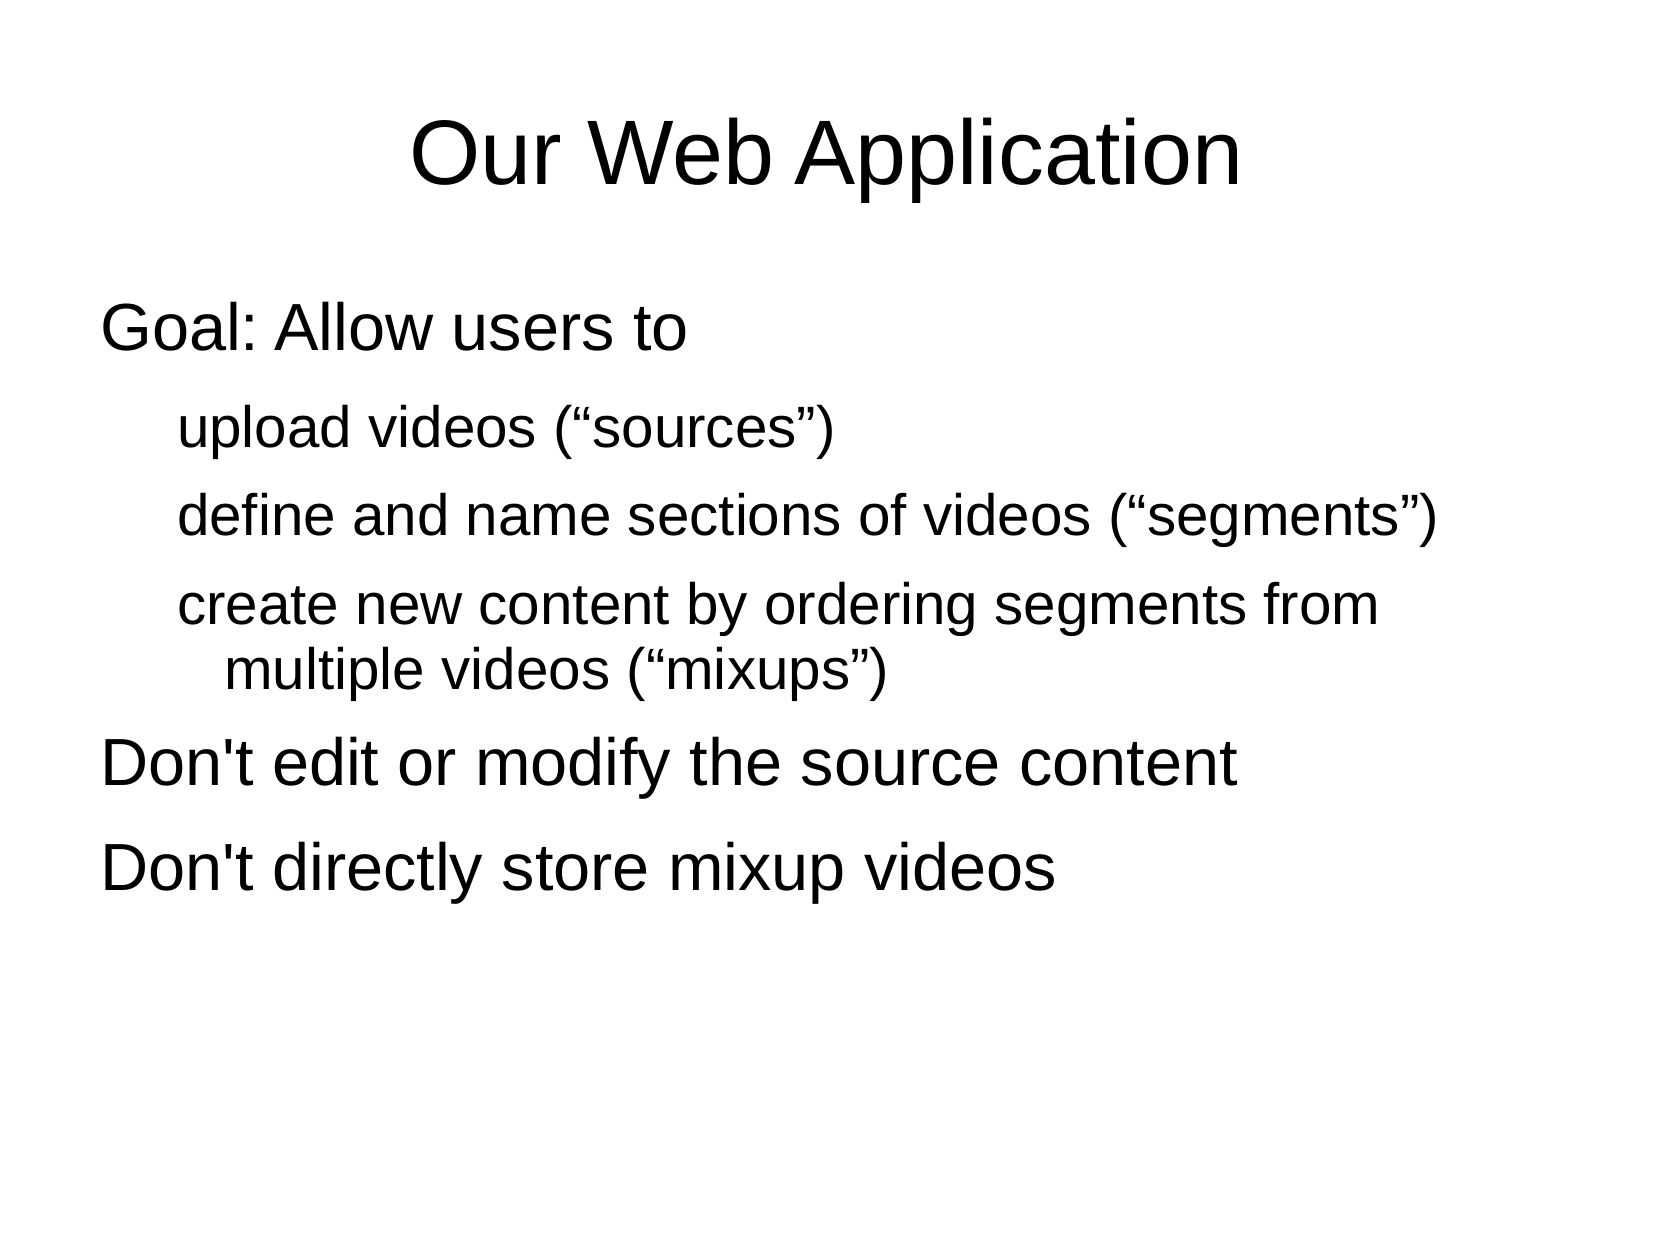

# Our Web Application
Goal: Allow users to
upload videos (“sources”)
define and name sections of videos (“segments”)
create new content by ordering segments from multiple videos (“mixups”)
Don't edit or modify the source content
Don't directly store mixup videos